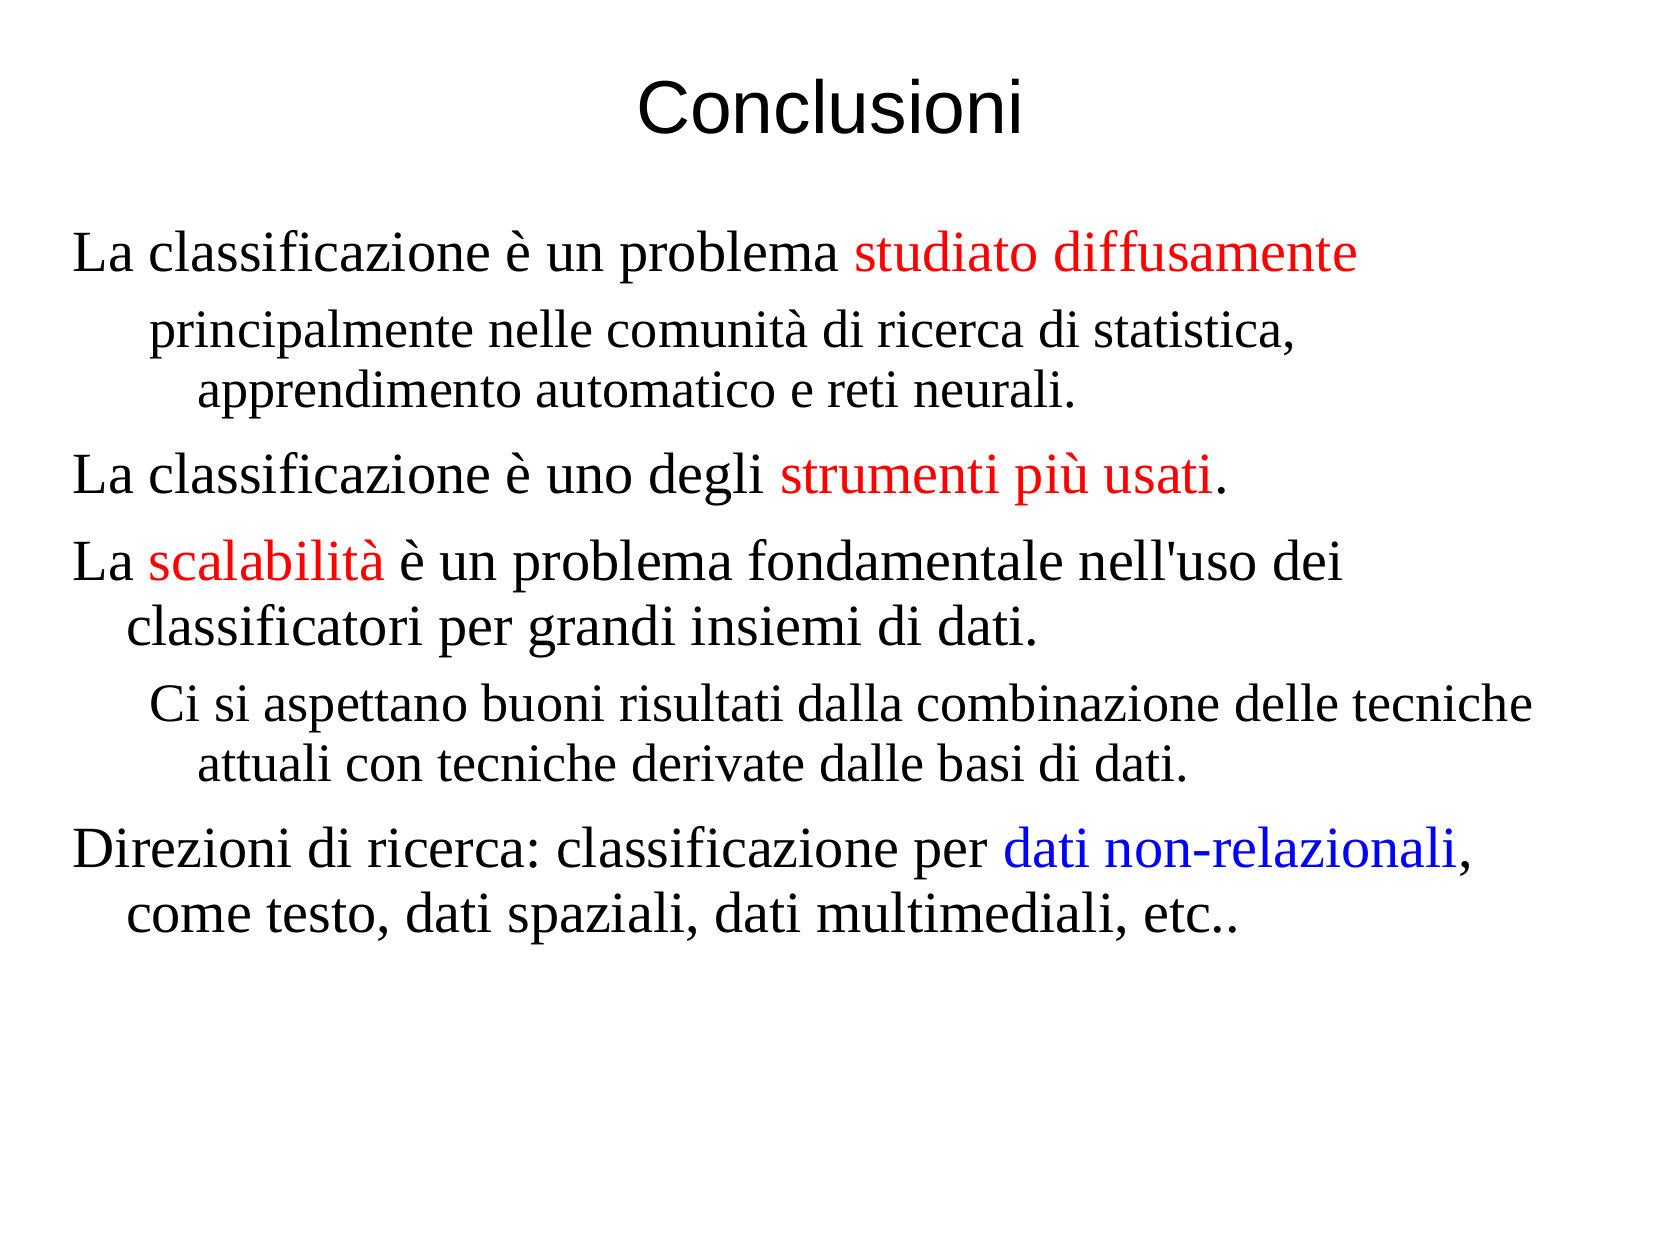

# Conclusioni
La classificazione è un problema studiato diffusamente
principalmente nelle comunità di ricerca di statistica, apprendimento automatico e reti neurali.
La classificazione è uno degli strumenti più usati.
La scalabilità è un problema fondamentale nell'uso dei classificatori per grandi insiemi di dati.
Ci si aspettano buoni risultati dalla combinazione delle tecniche attuali con tecniche derivate dalle basi di dati.
Direzioni di ricerca: classificazione per dati non-relazionali, come testo, dati spaziali, dati multimediali, etc..